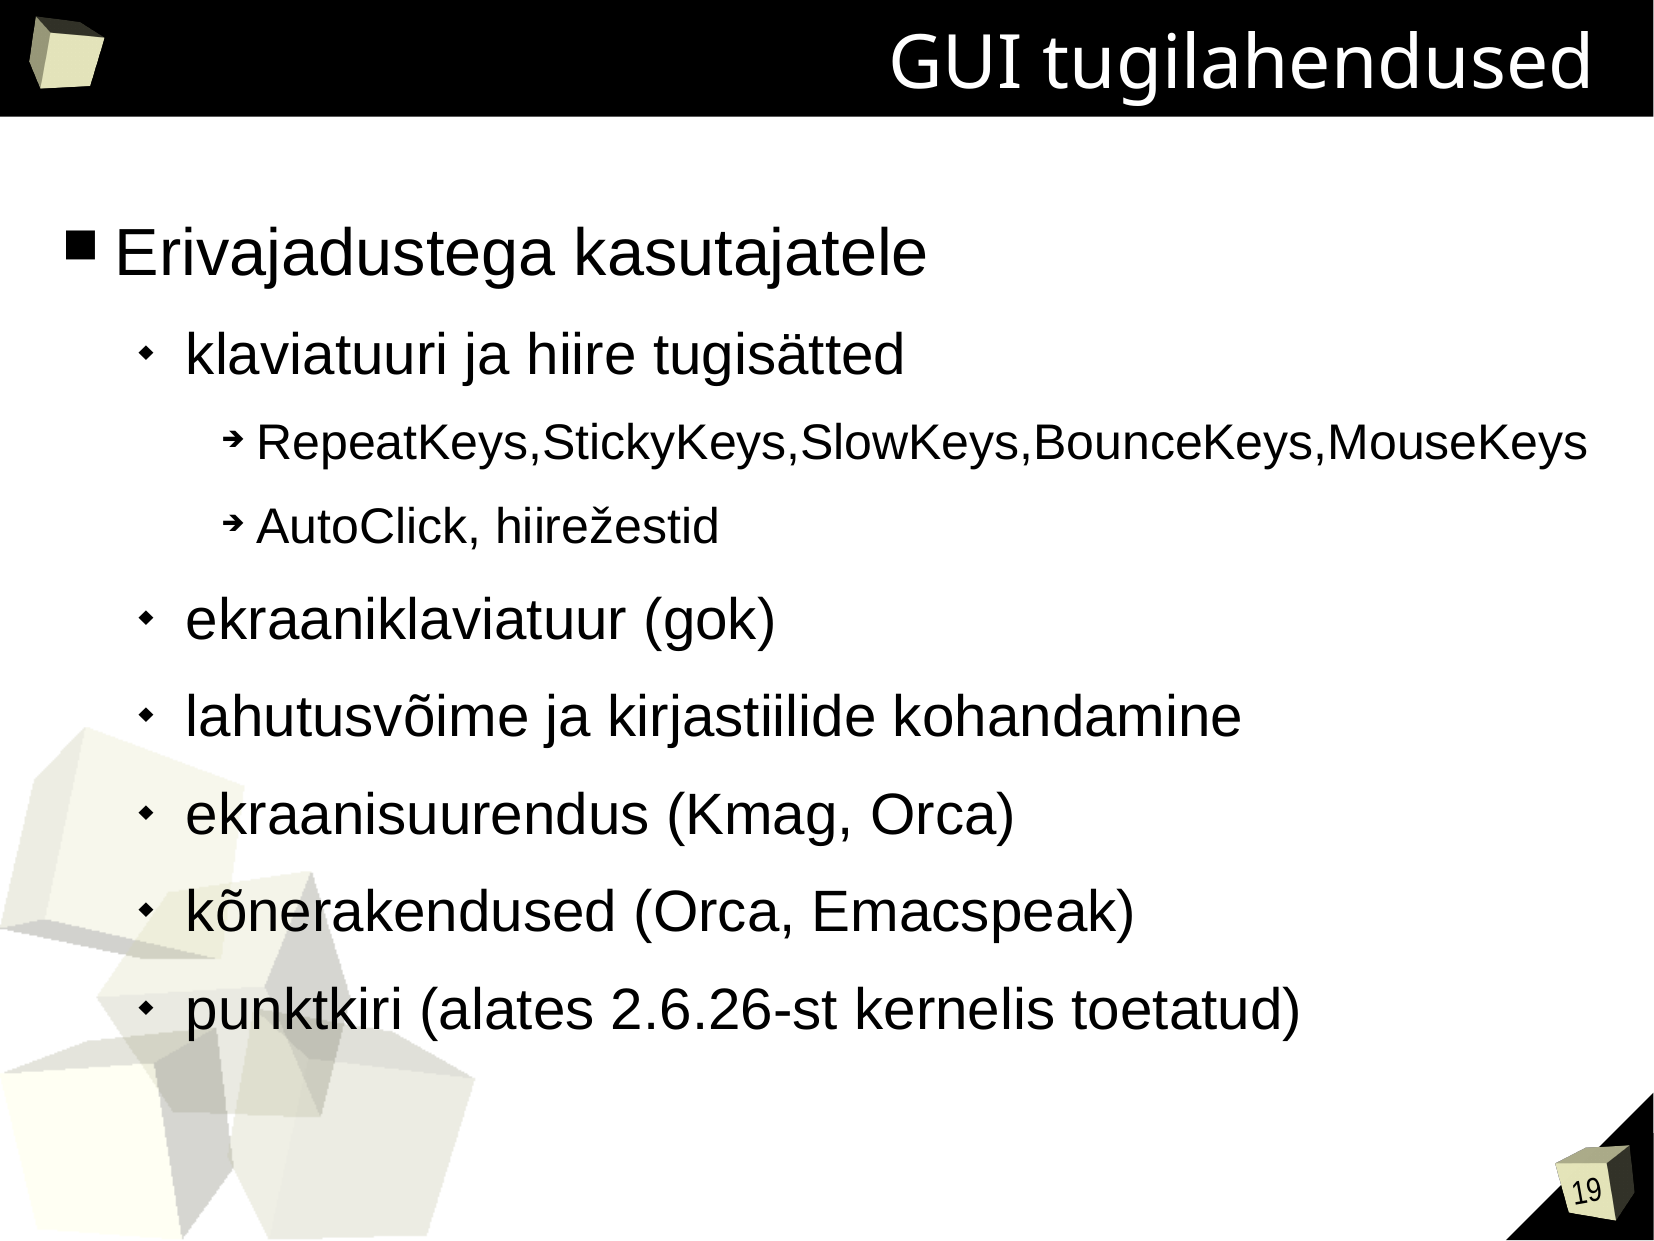

# GUI tugilahendused
Erivajadustega kasutajatele
klaviatuuri ja hiire tugisätted
RepeatKeys,StickyKeys,SlowKeys,BounceKeys,MouseKeys
AutoClick, hiirežestid
ekraaniklaviatuur (gok)
lahutusvõime ja kirjastiilide kohandamine
ekraanisuurendus (Kmag, Orca)
kõnerakendused (Orca, Emacspeak)
punktkiri (alates 2.6.26-st kernelis toetatud)